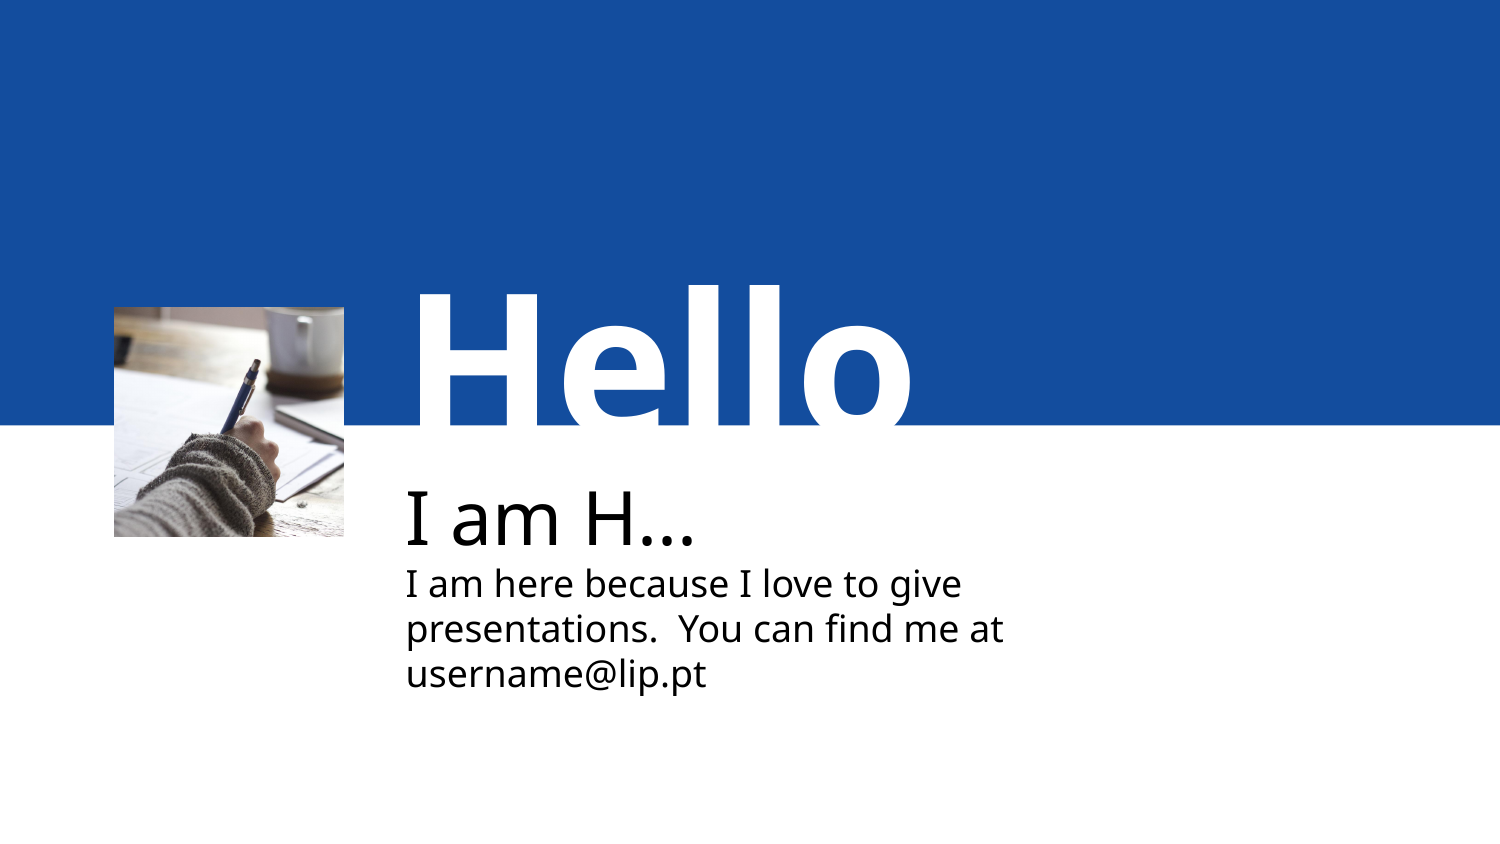

# Hello!
I am H...
I am here because I love to give presentations. You can find me at username@lip.pt